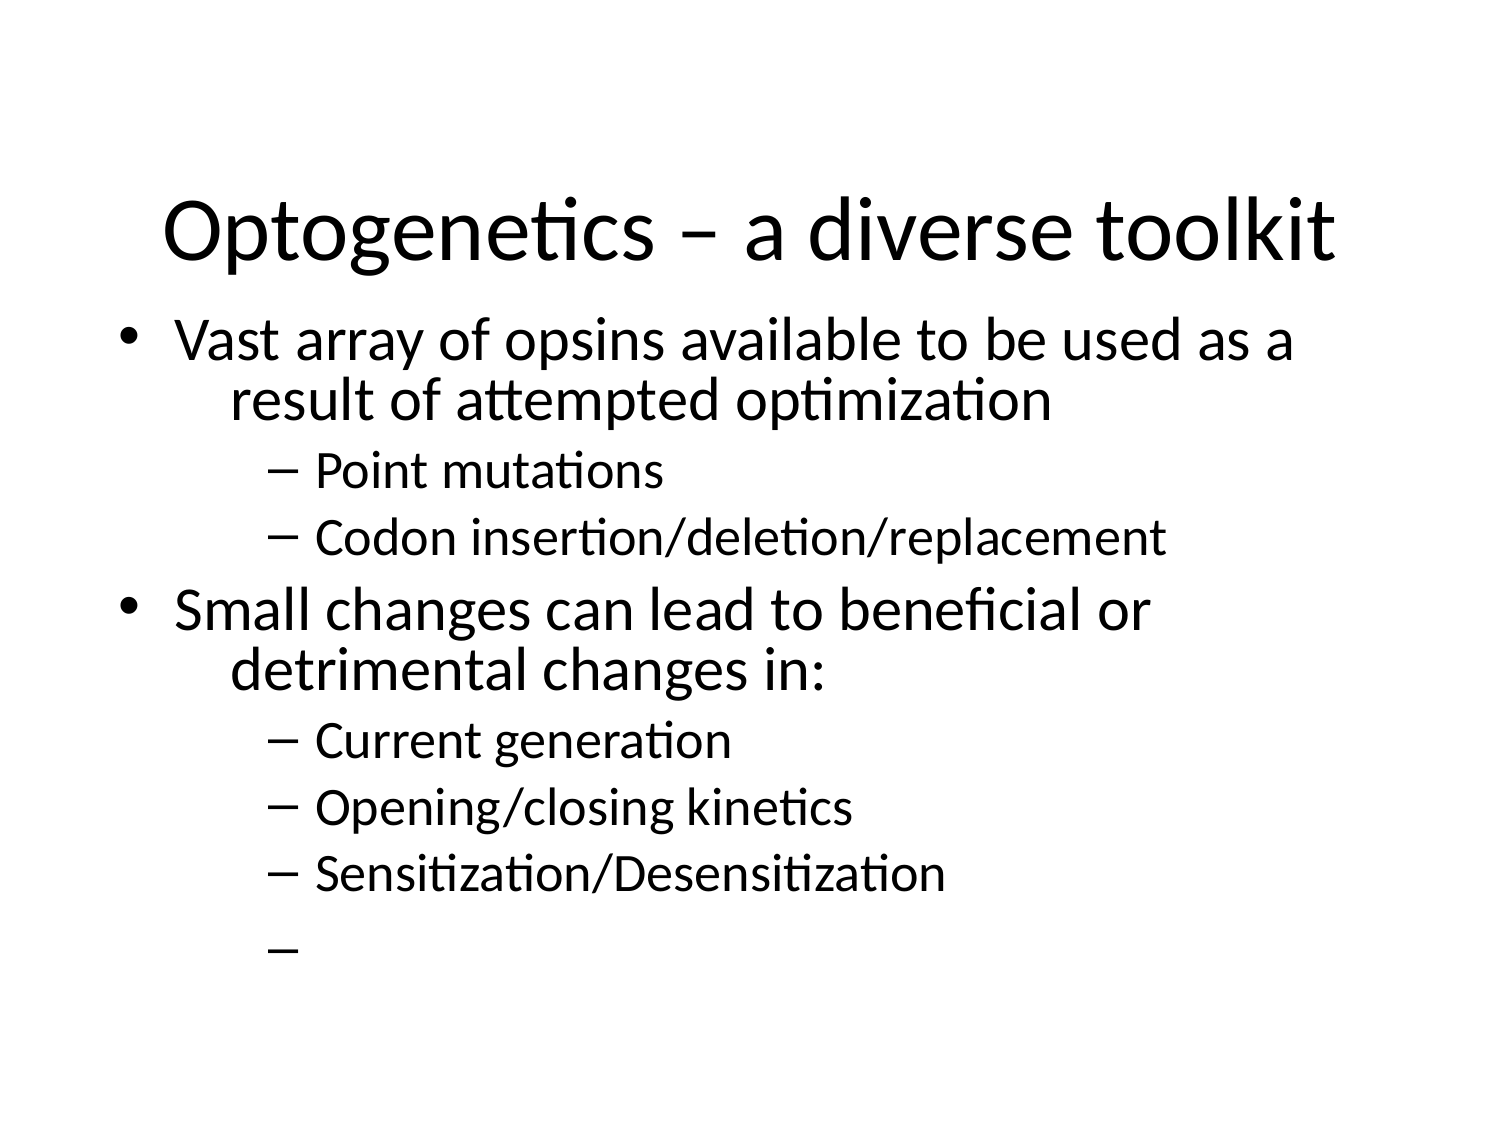

# Optogenetics – a diverse toolkit
Vast array of opsins available to be used as a result of attempted optimization
Point mutations
Codon insertion/deletion/replacement
Small changes can lead to beneficial or detrimental changes in:
Current generation
Opening/closing kinetics
Sensitization/Desensitization